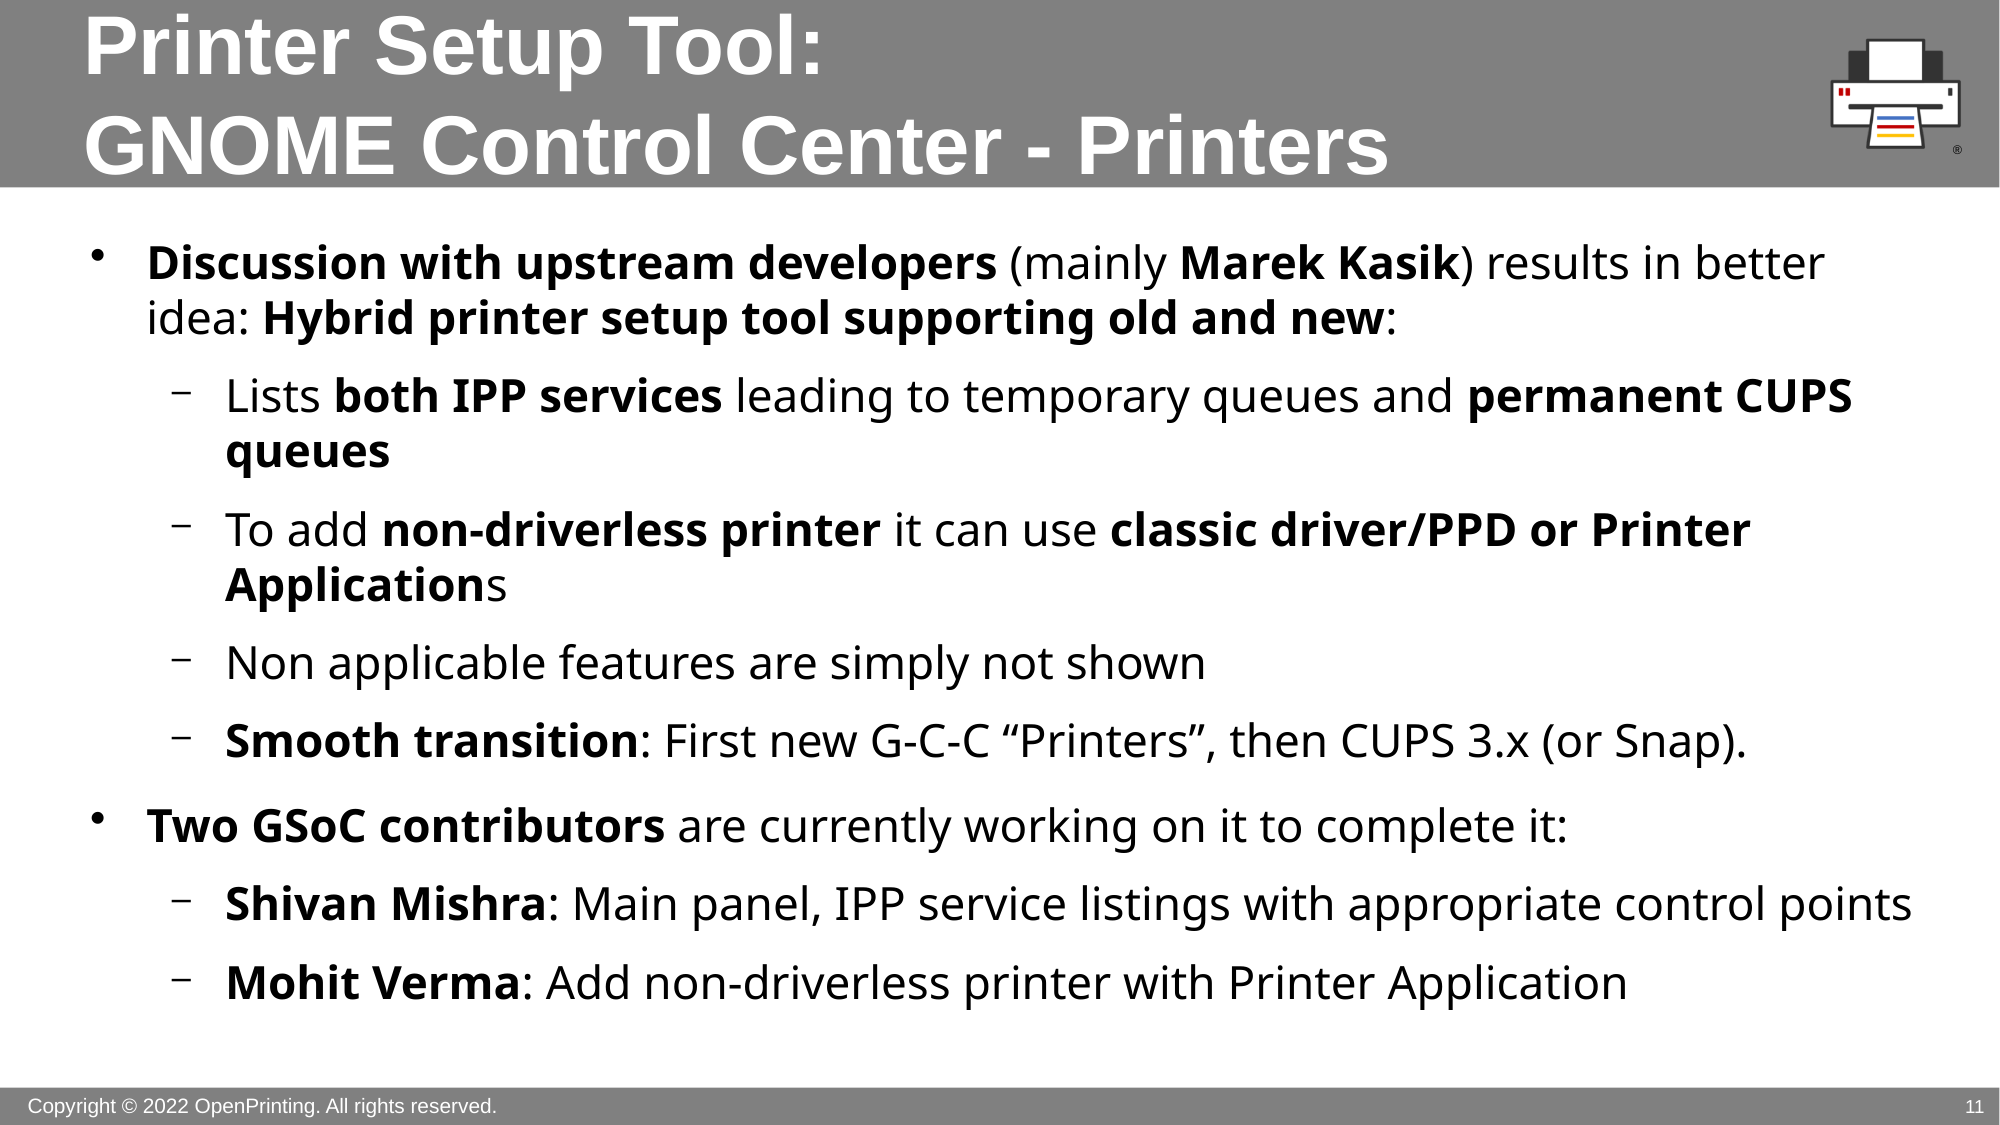

Printer Setup Tool:
GNOME Control Center - Printers
# Discussion with upstream developers (mainly Marek Kasik) results in better idea: Hybrid printer setup tool supporting old and new:
Lists both IPP services leading to temporary queues and permanent CUPS queues
To add non-driverless printer it can use classic driver/PPD or Printer Applications
Non applicable features are simply not shown
Smooth transition: First new G-C-C “Printers”, then CUPS 3.x (or Snap).
Two GSoC contributors are currently working on it to complete it:
Shivan Mishra: Main panel, IPP service listings with appropriate control points
Mohit Verma: Add non-driverless printer with Printer Application